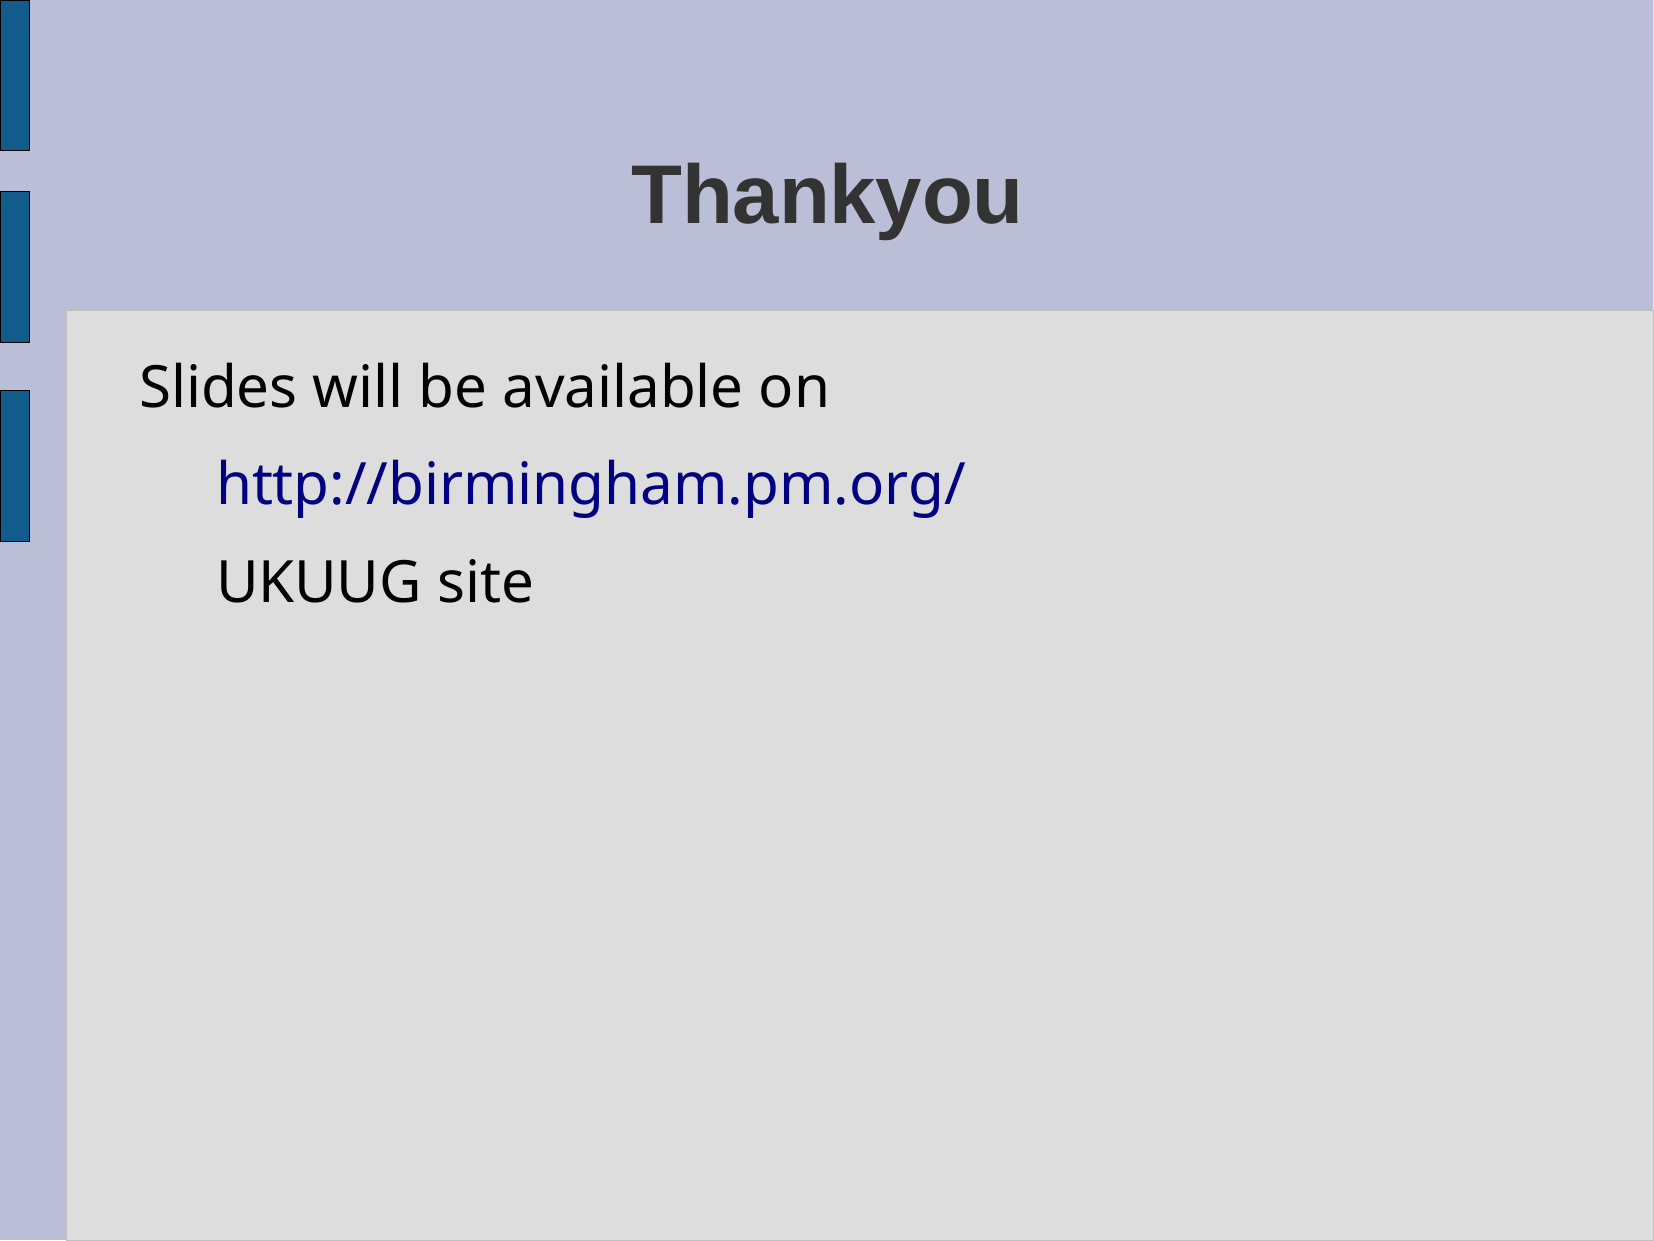

# Thankyou
Slides will be available on
http://birmingham.pm.org/
UKUUG site